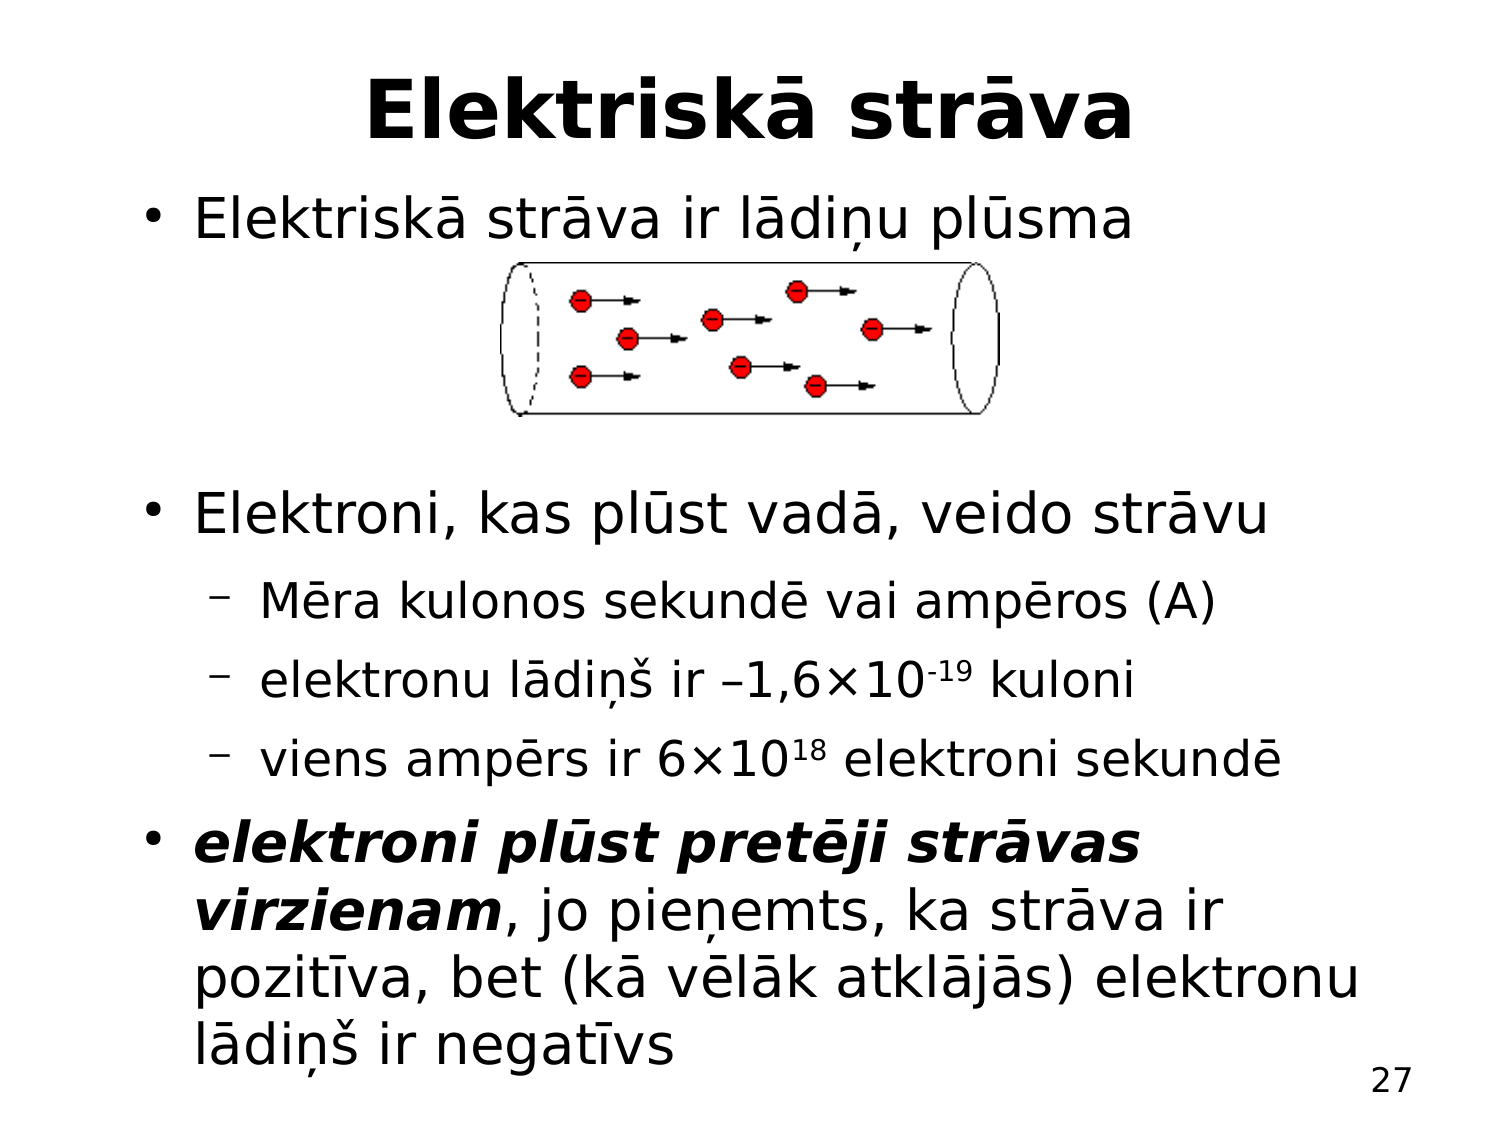

# Elektriskā strāva
Elektriskā strāva ir lādiņu plūsma
Elektroni, kas plūst vadā, veido strāvu
Mēra kulonos sekundē vai ampēros (A)
elektronu lādiņš ir –1,6×10-19 kuloni
viens ampērs ir 6×1018 elektroni sekundē
elektroni plūst pretēji strāvas virzienam, jo pieņemts, ka strāva ir pozitīva, bet (kā vēlāk atklājās) elektronu lādiņš ir negatīvs